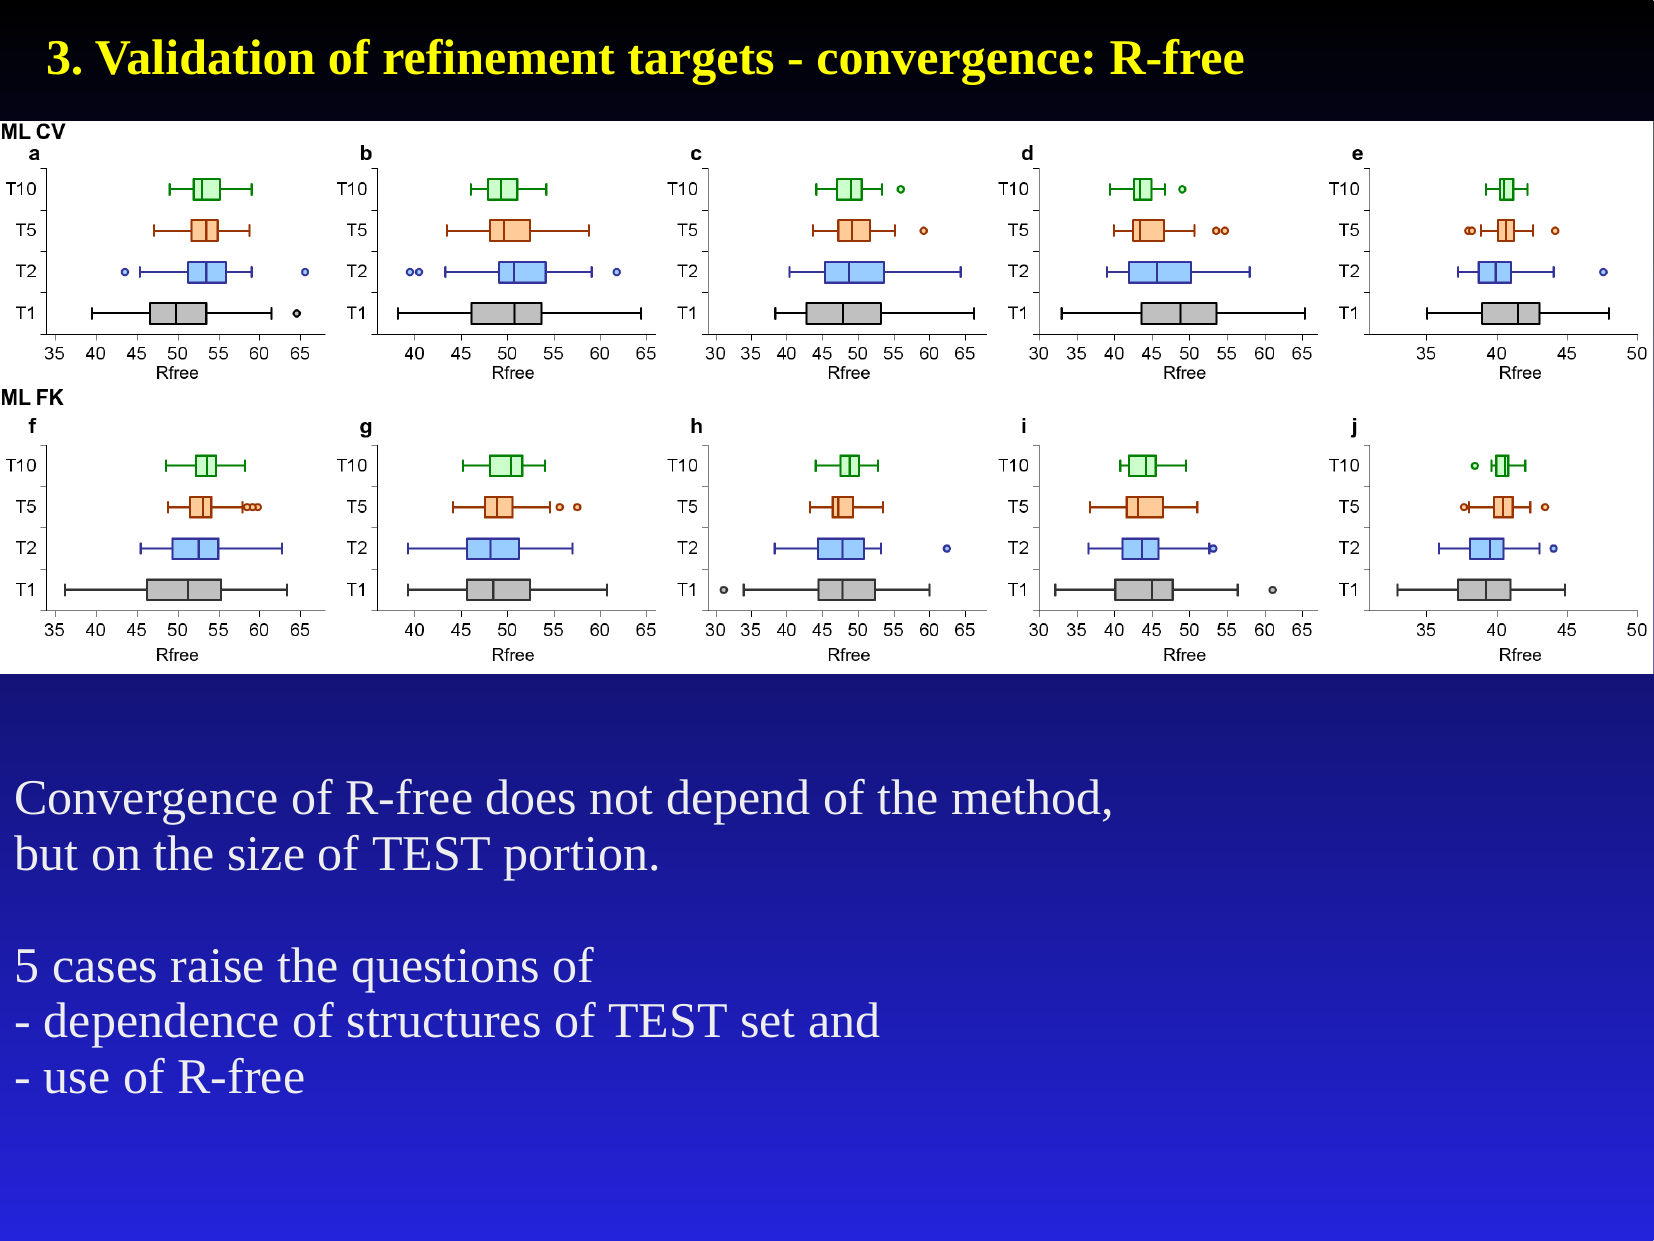

3. Validation of refinement targets - convergence: R-free
Convergence of R-free does not depend of the method,
but on the size of TEST portion.
5 cases raise the questions of
- dependence of structures of TEST set and
- use of R-free